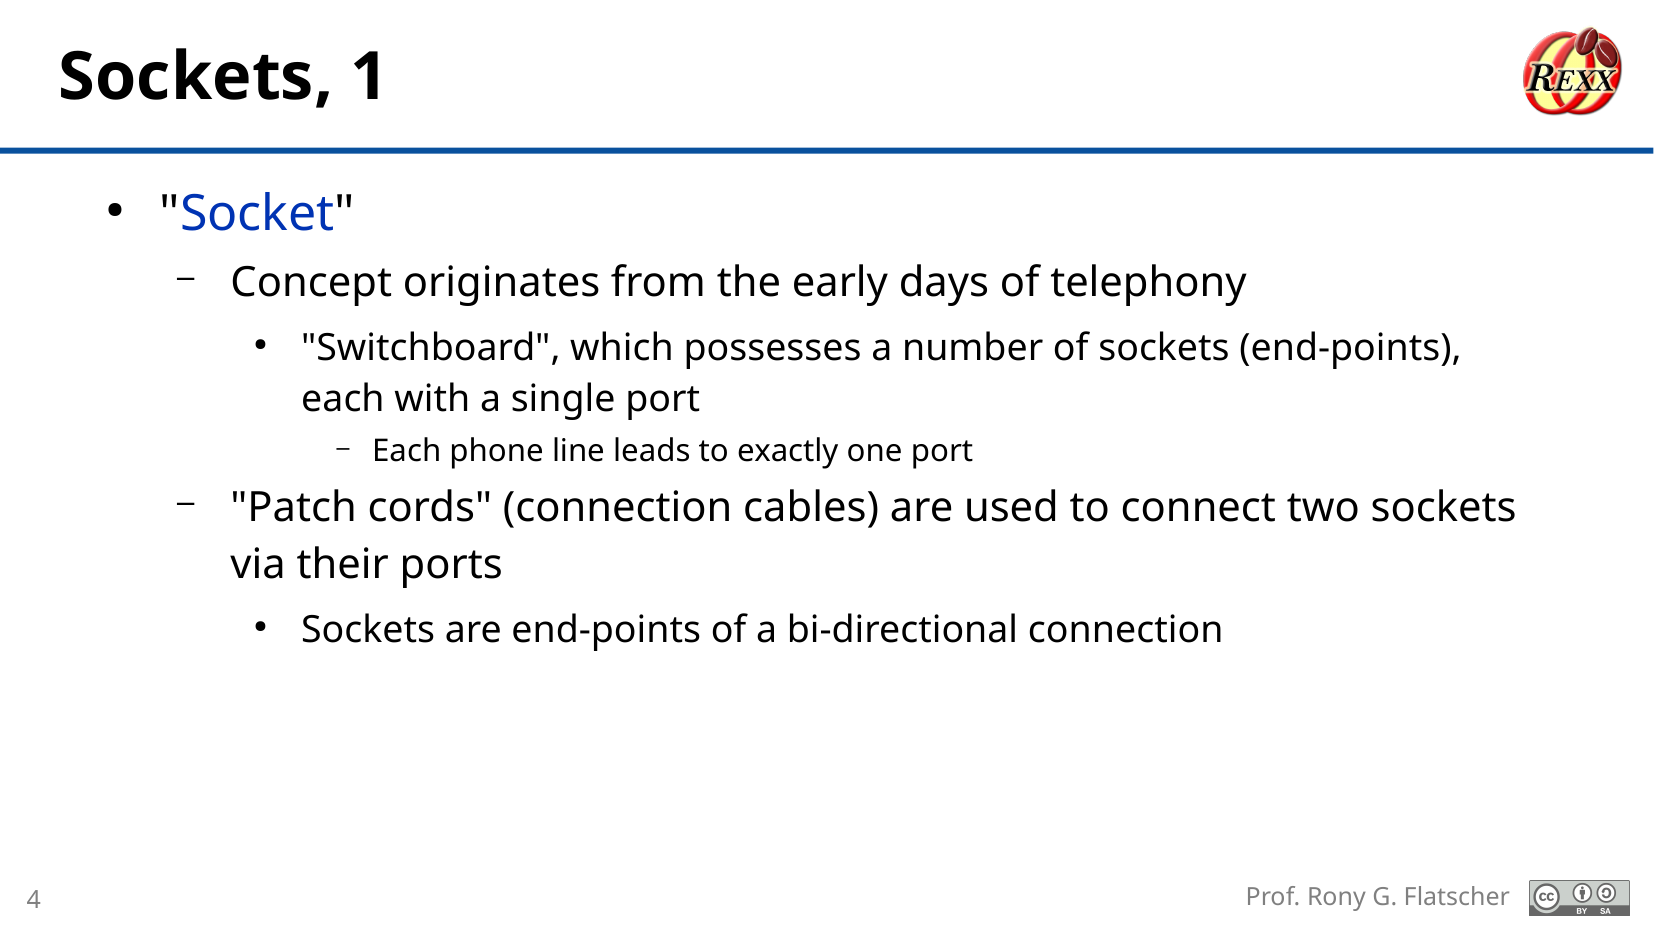

# Sockets, 1
"Socket"
Concept originates from the early days of telephony
"Switchboard", which possesses a number of sockets (end-points), each with a single port
Each phone line leads to exactly one port
"Patch cords" (connection cables) are used to connect two sockets via their ports
Sockets are end-points of a bi-directional connection